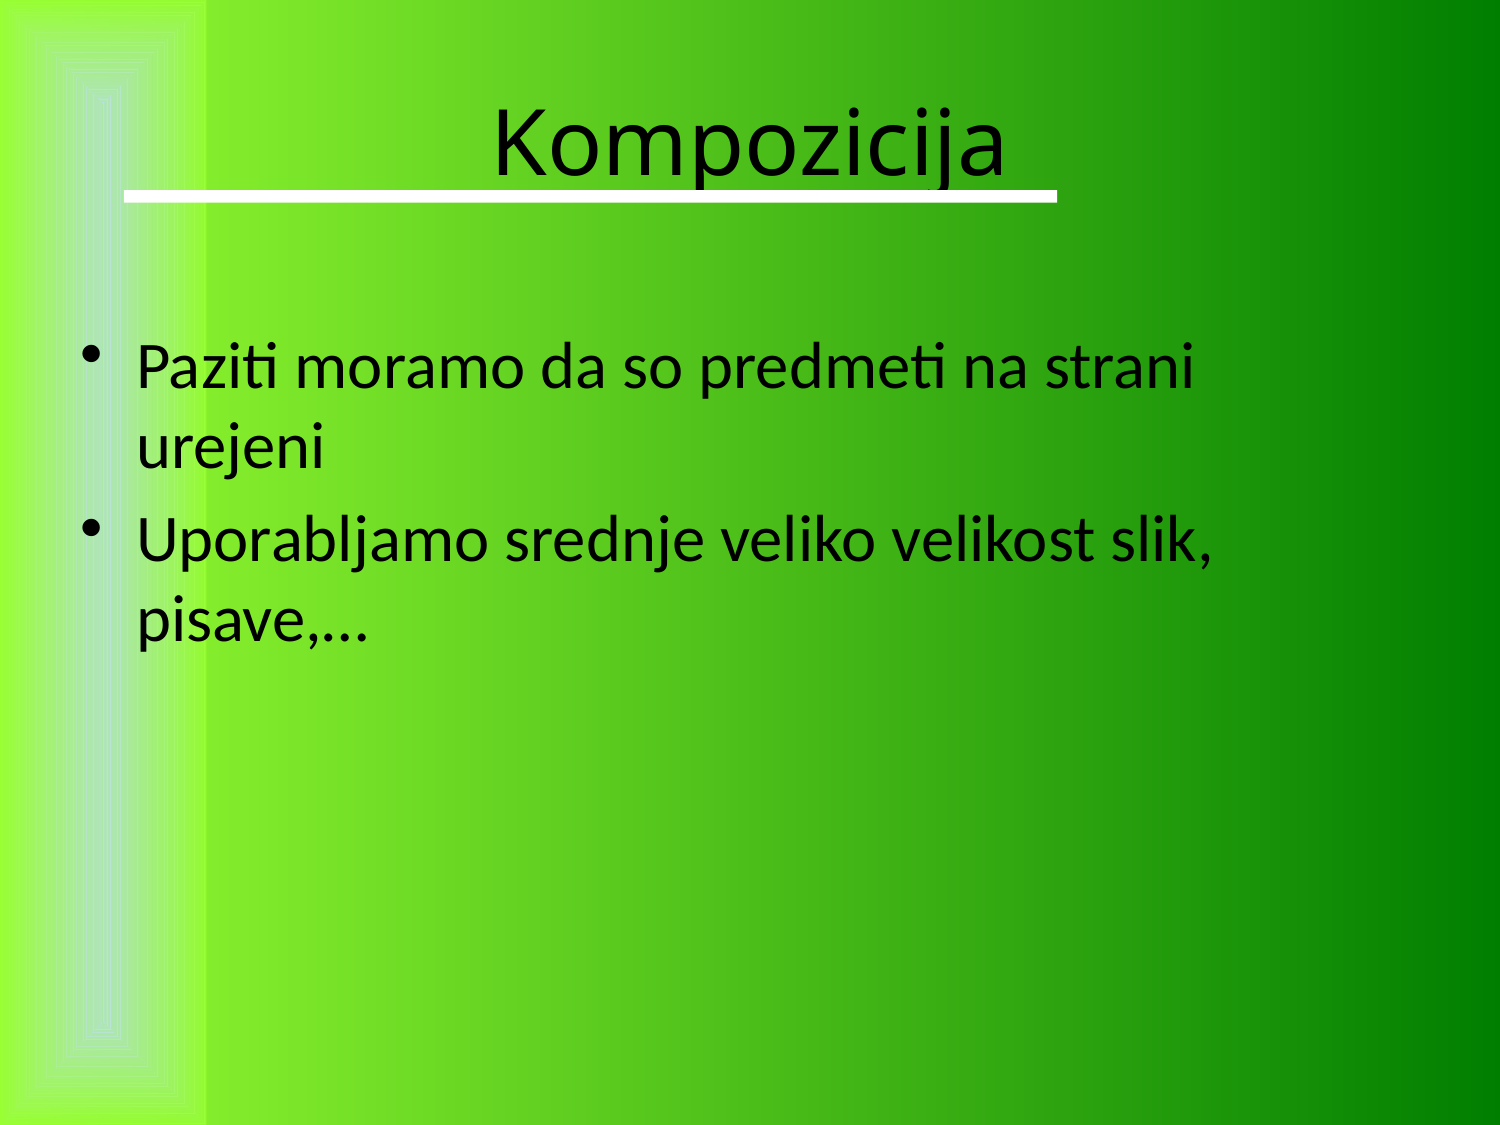

# Kompozicija
Paziti moramo da so predmeti na strani urejeni
Uporabljamo srednje veliko velikost slik, pisave,…